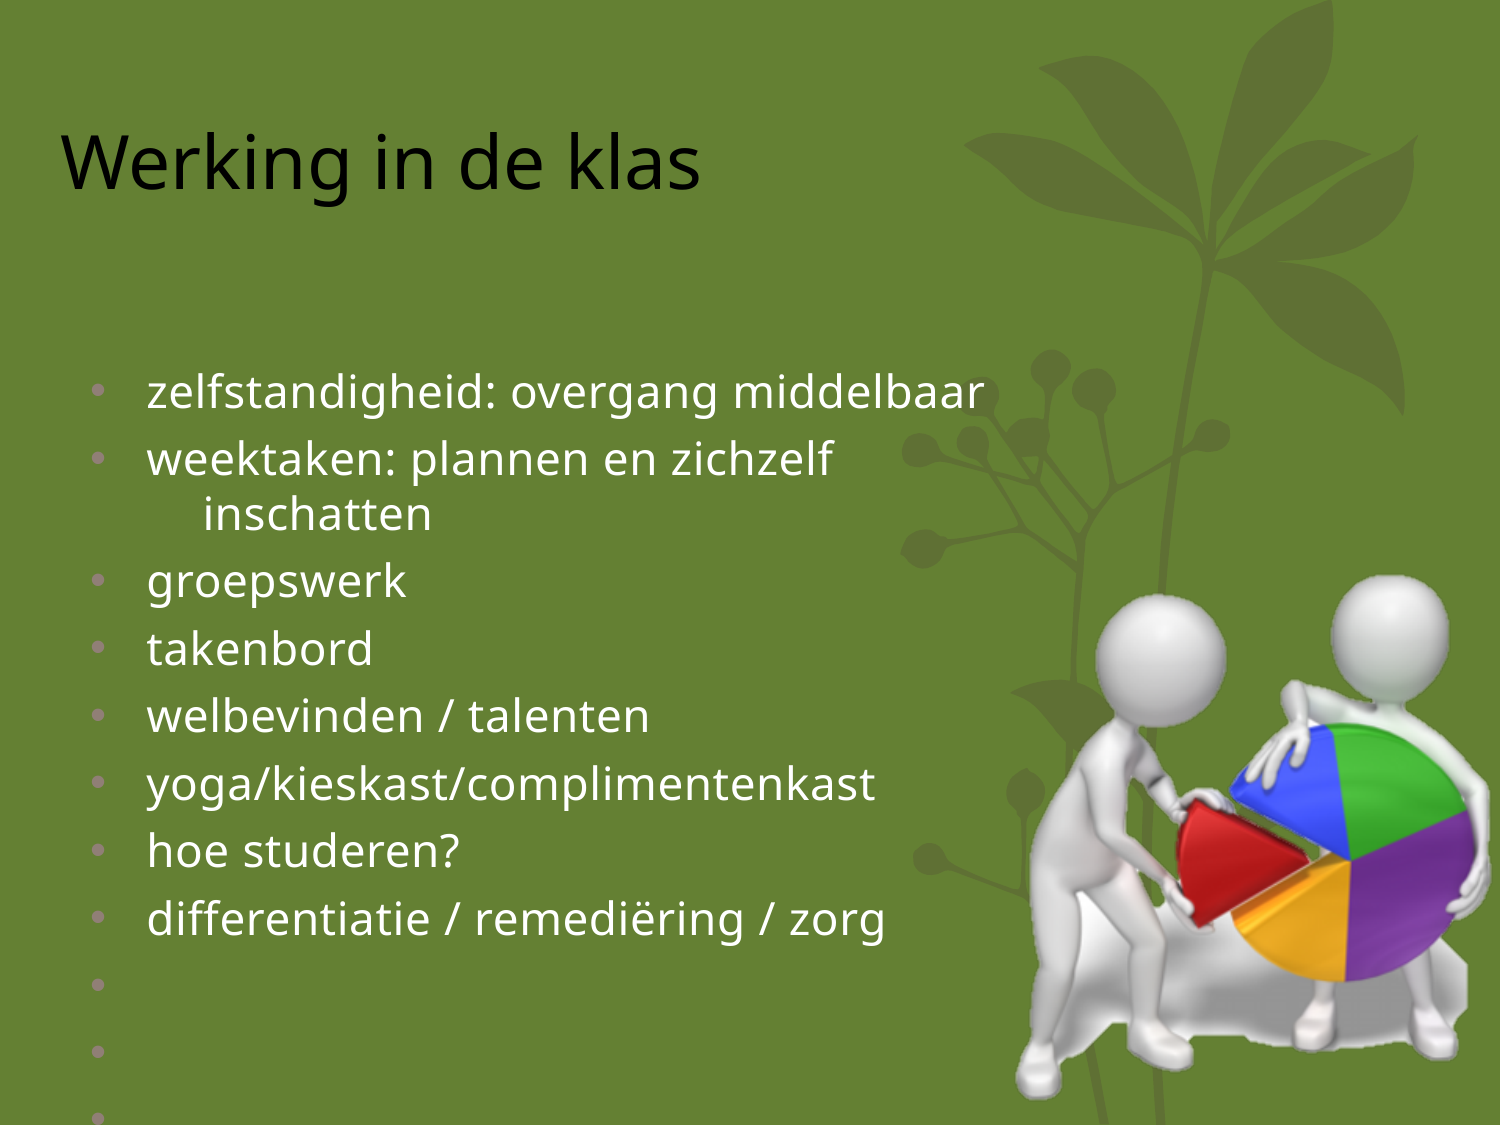

# Werking in de klas
zelfstandigheid: overgang middelbaar
weektaken: plannen en zichzelf inschatten
groepswerk
takenbord
welbevinden / talenten
yoga/kieskast/complimentenkast
hoe studeren?
differentiatie / remediëring / zorg